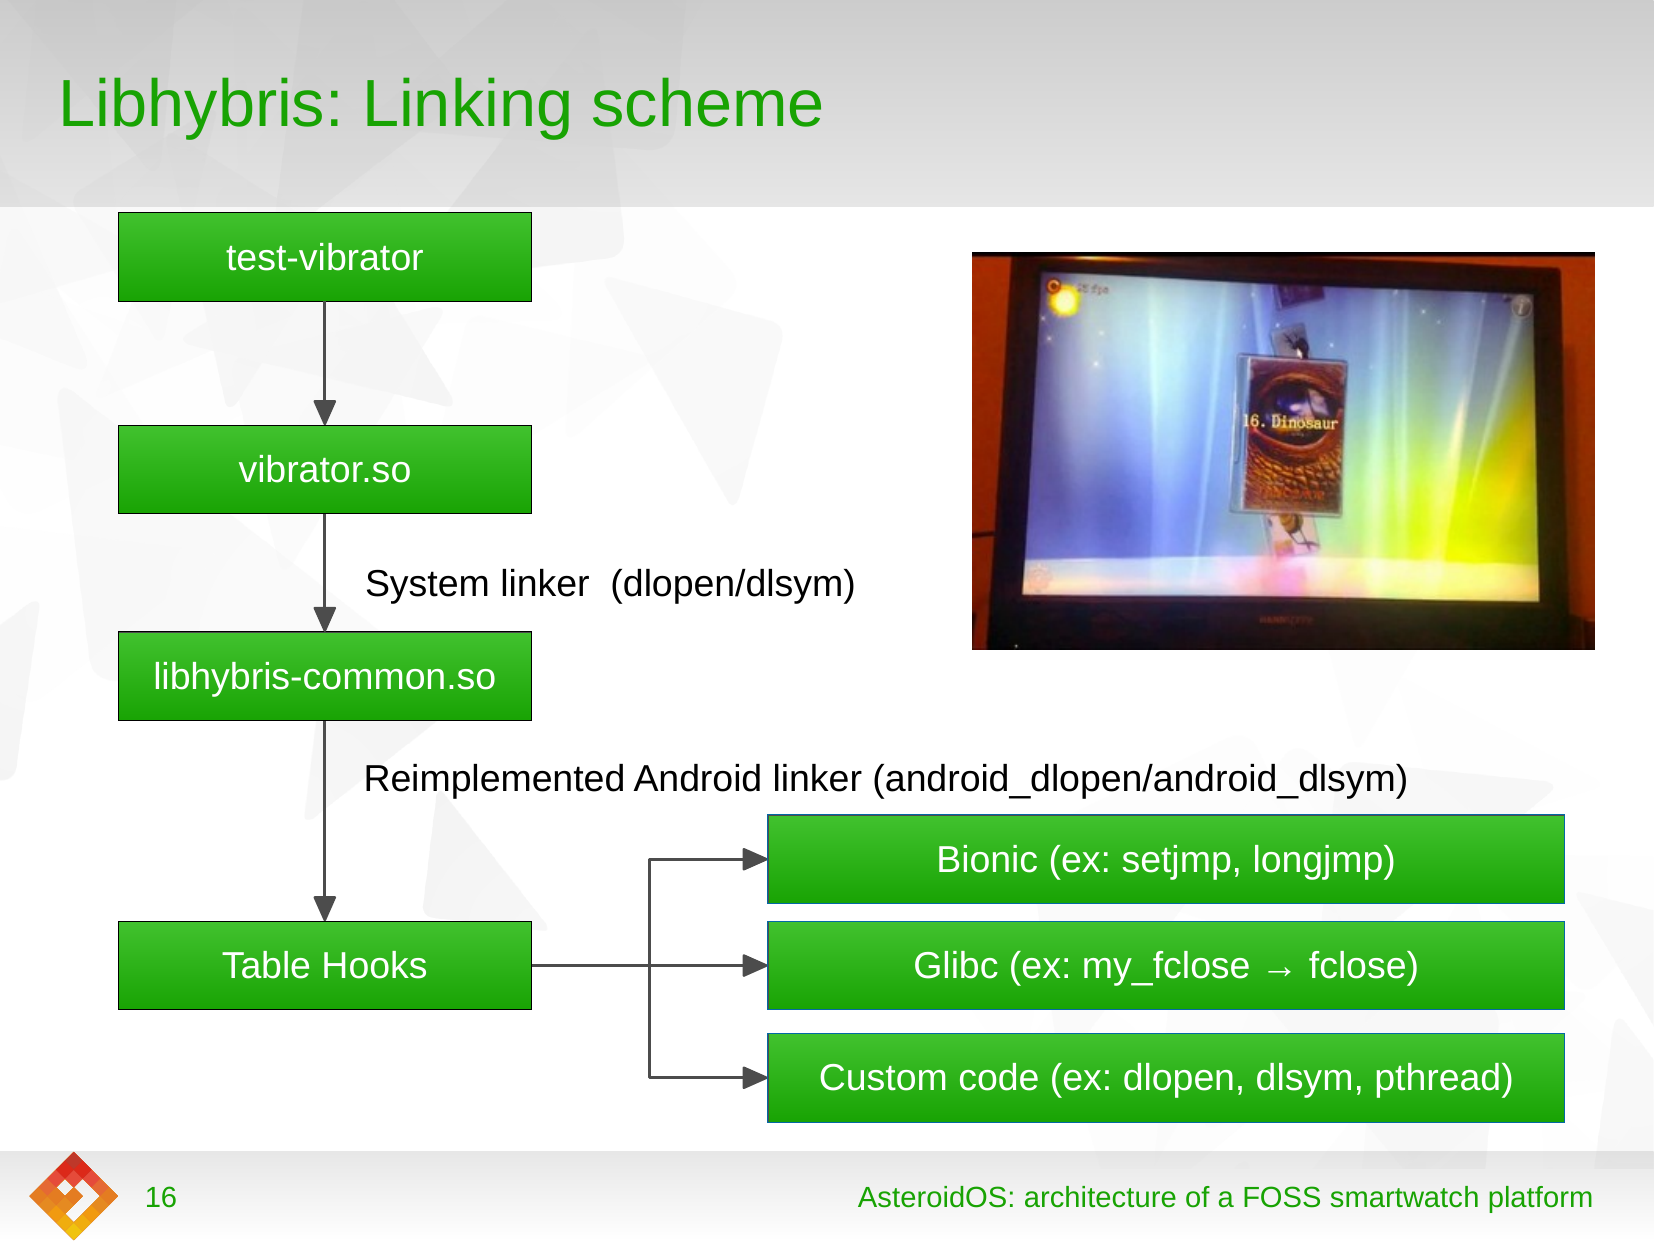

# Libhybris: Linking scheme
test-vibrator
vibrator.so
 System linker (dlopen/dlsym)
libhybris-common.so
Reimplemented Android linker (android_dlopen/android_dlsym)
Bionic (ex: setjmp, longjmp)
Table Hooks
Glibc (ex: my_fclose → fclose)
Custom code (ex: dlopen, dlsym, pthread)
16
AsteroidOS: architecture of a FOSS smartwatch platform